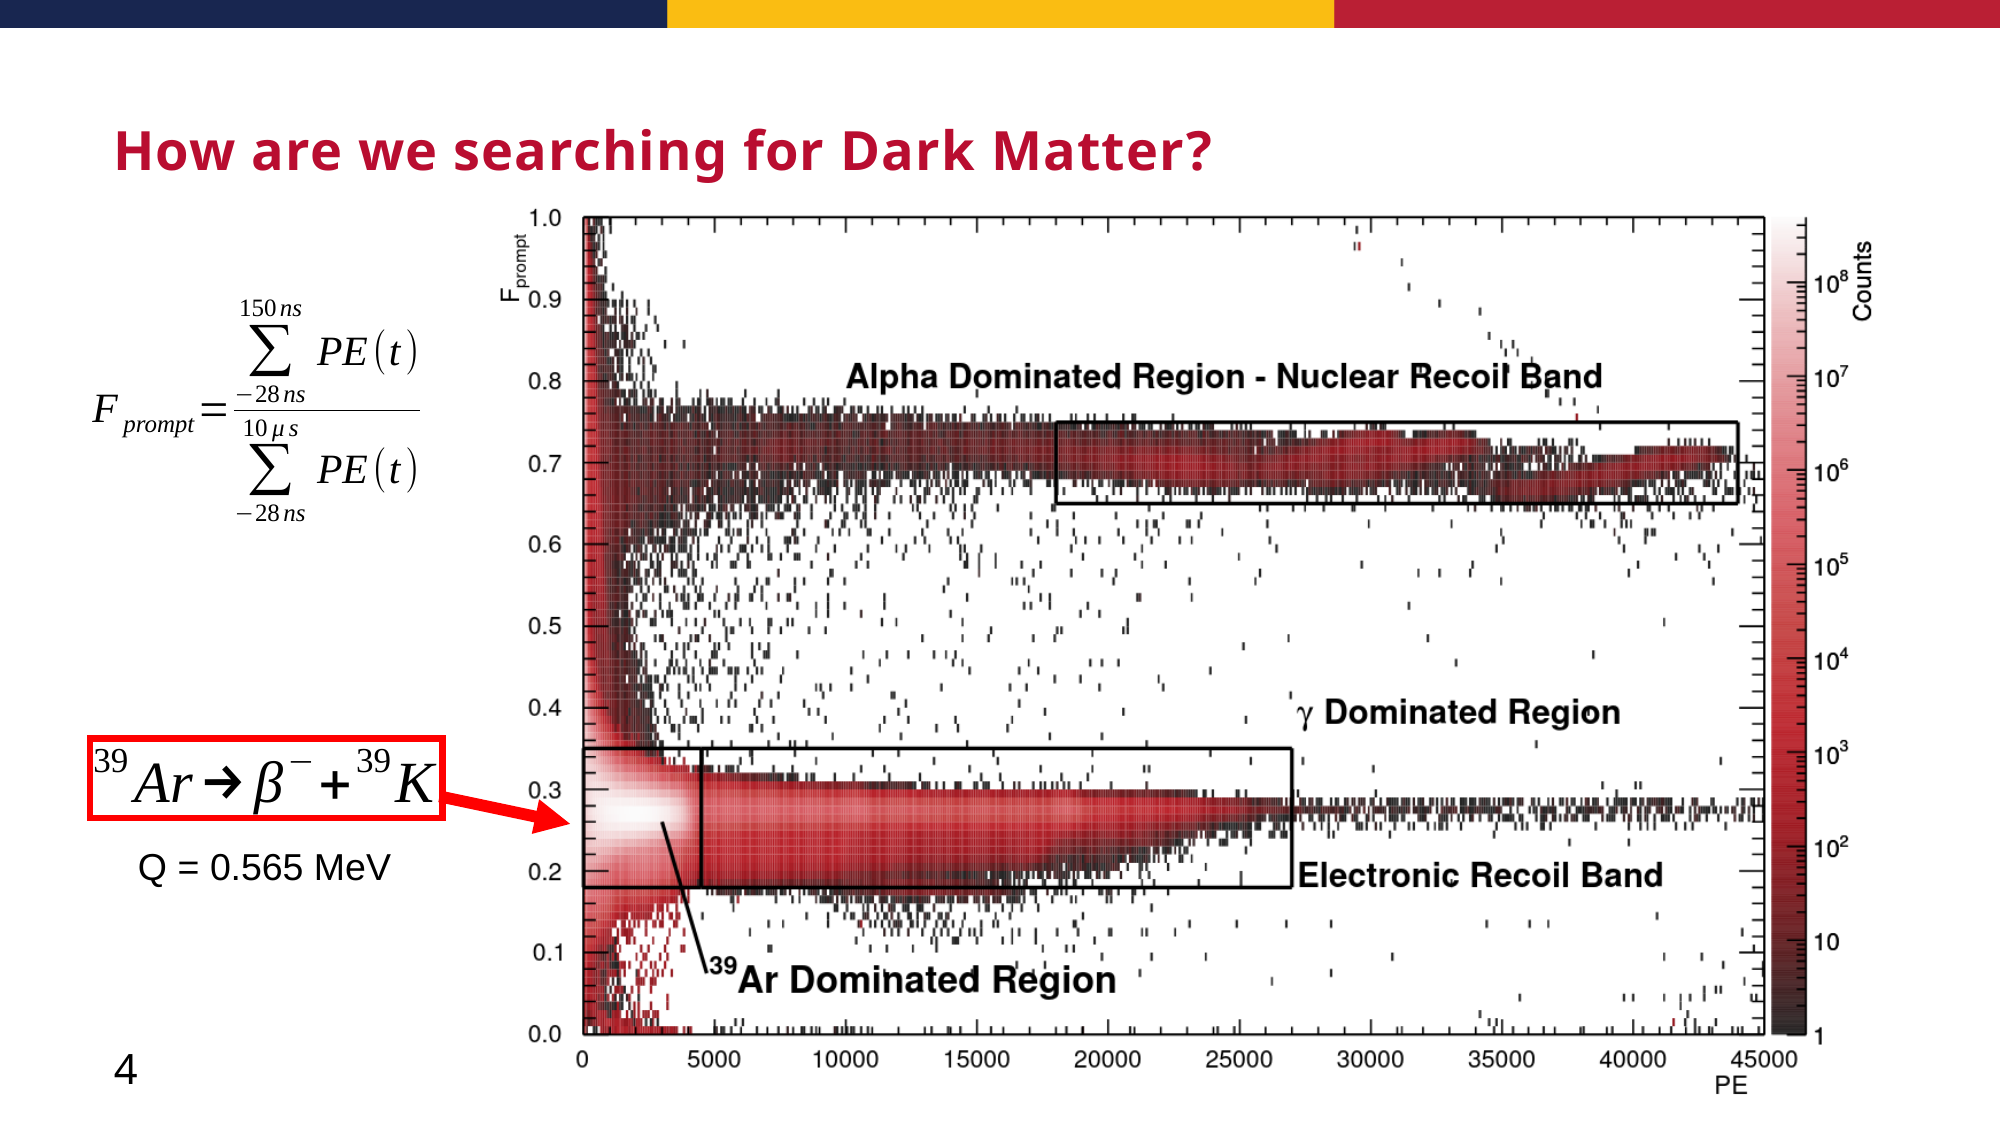

# How are we searching for Dark Matter?
Q = 0.565 MeV